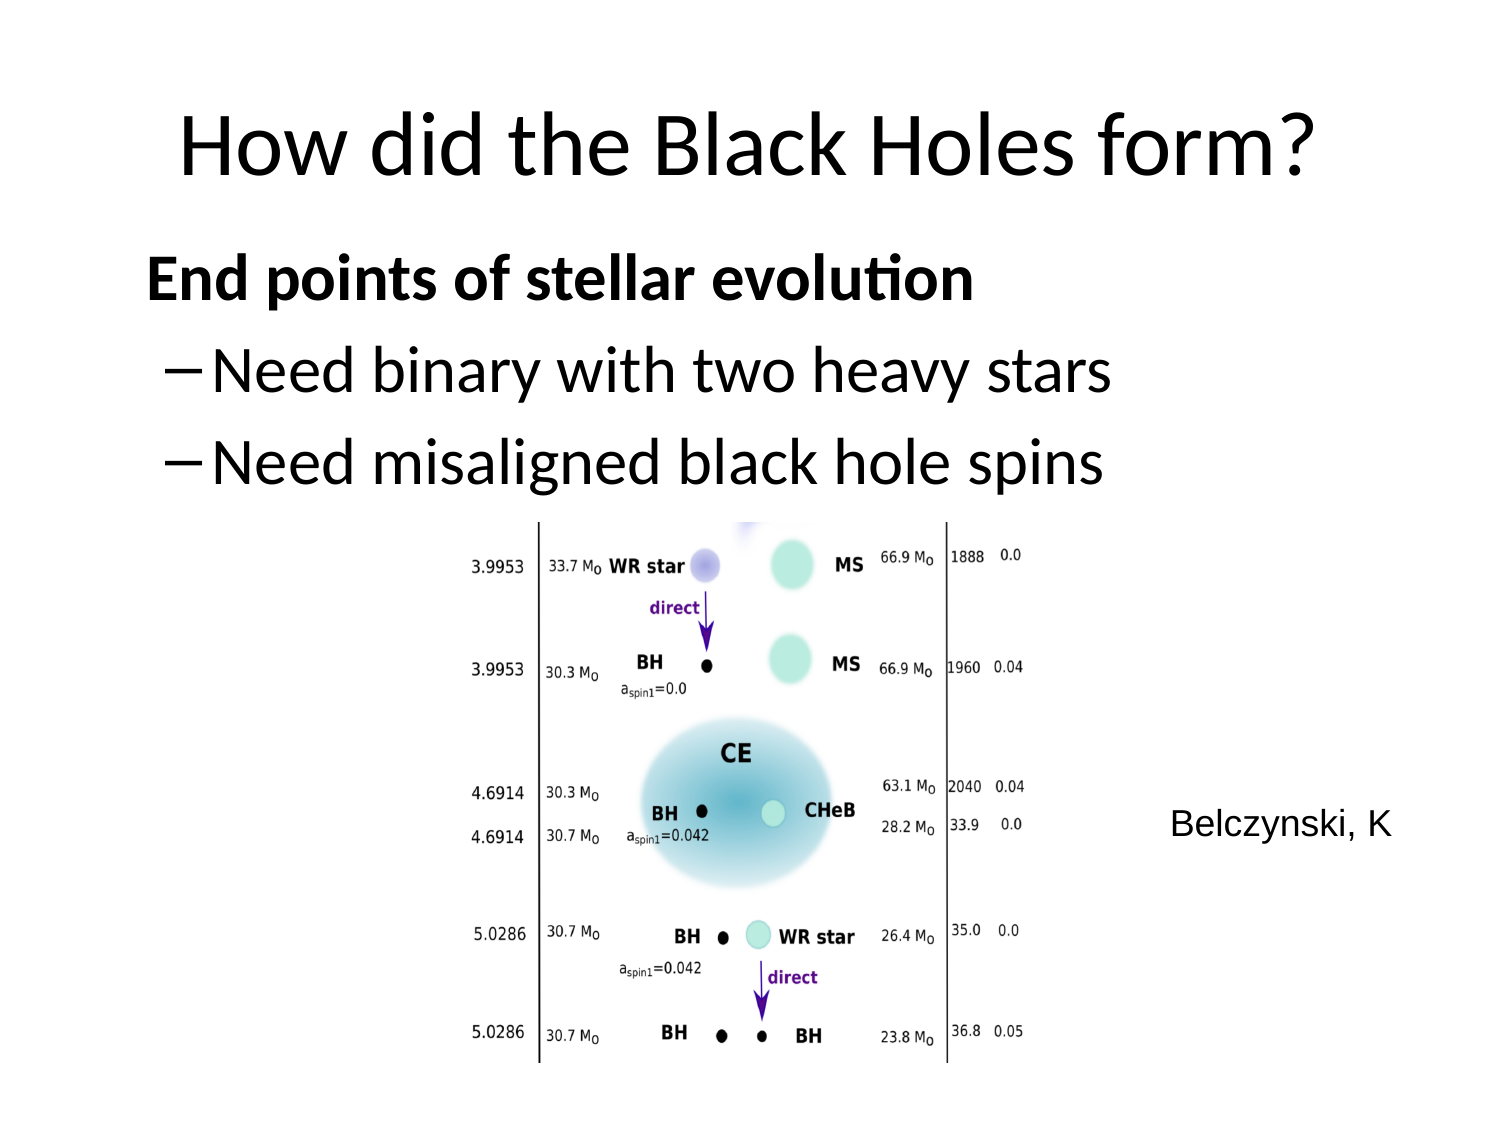

# How did the Black Holes form?
End points of stellar evolution
Need binary with two heavy stars
Need misaligned black hole spins
Belczynski, K